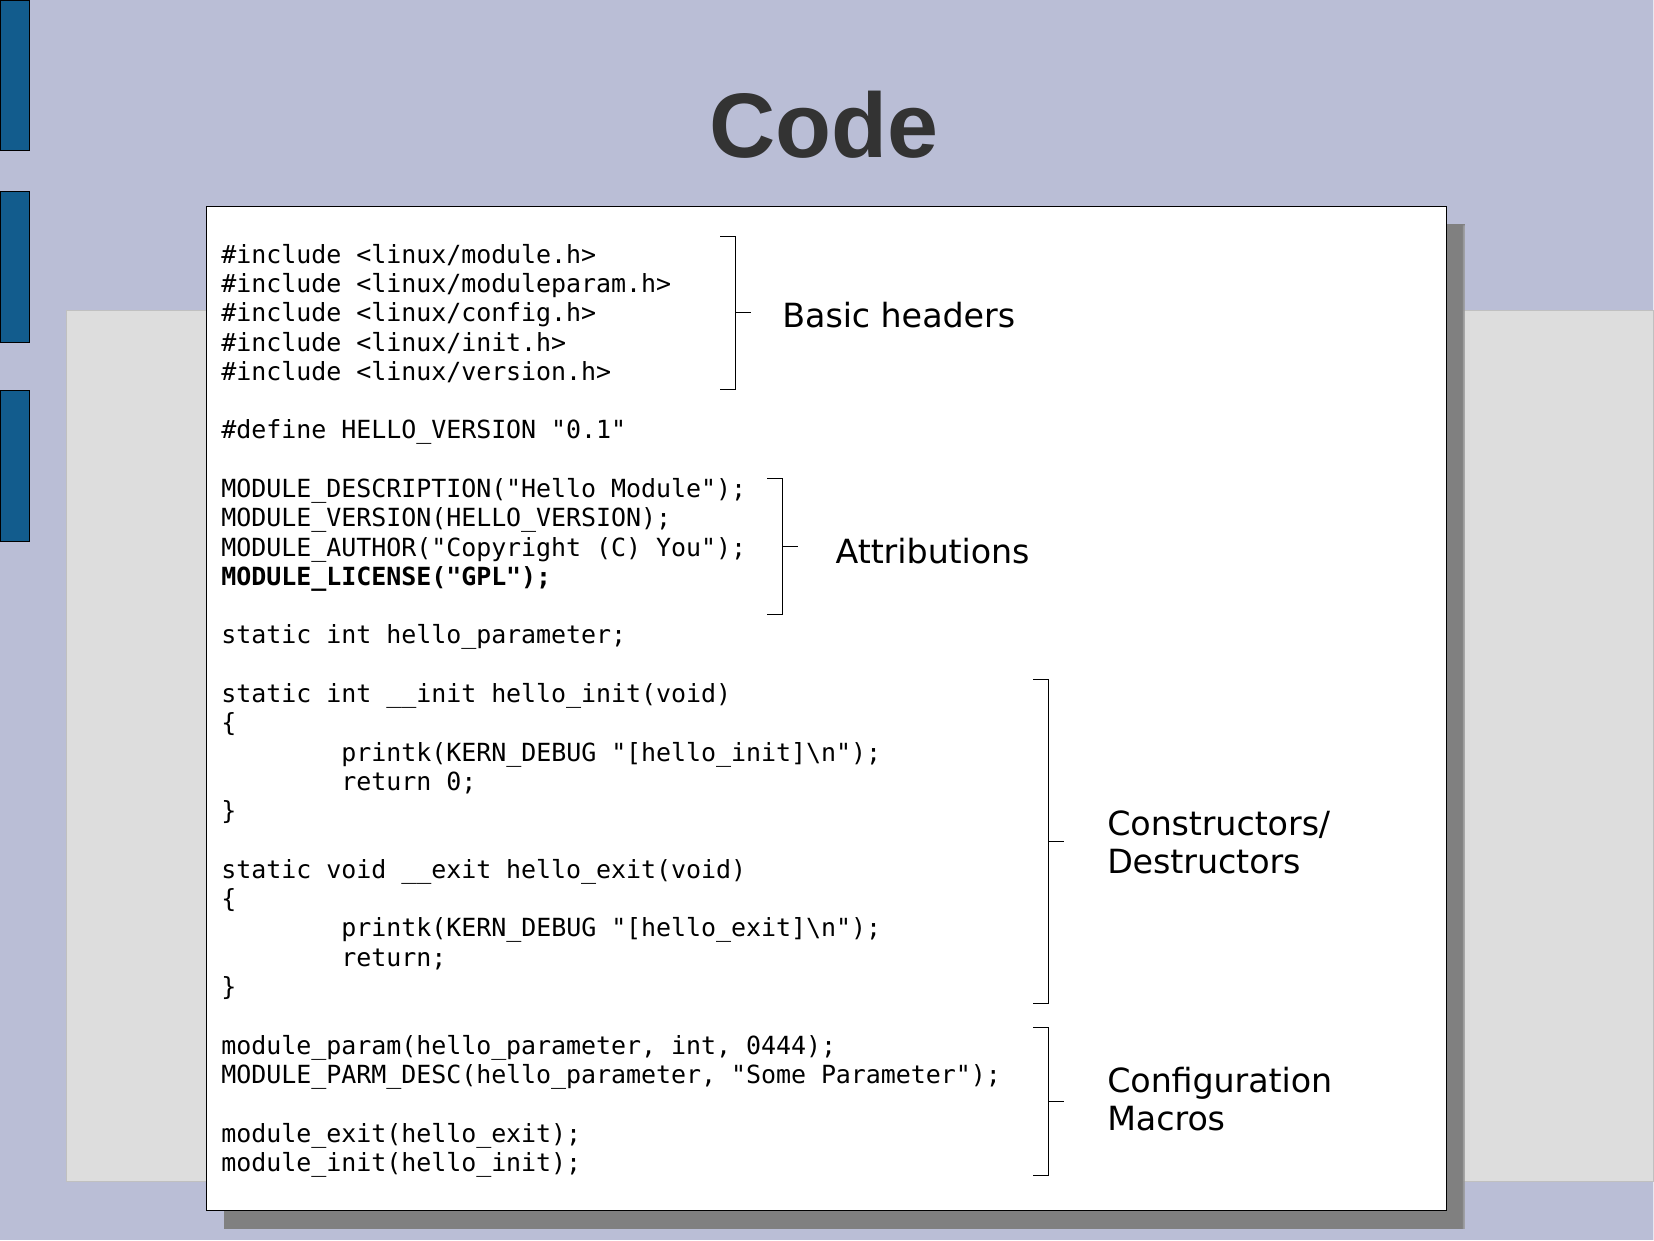

# Code
#include <linux/module.h>
#include <linux/moduleparam.h>
#include <linux/config.h>
#include <linux/init.h>
#include <linux/version.h>
#define HELLO_VERSION "0.1"
MODULE_DESCRIPTION("Hello Module");
MODULE_VERSION(HELLO_VERSION);
MODULE_AUTHOR("Copyright (C) You");
MODULE_LICENSE("GPL");
static int hello_parameter;
static int __init hello_init(void)
{
 printk(KERN_DEBUG "[hello_init]\n");
 return 0;
}
static void __exit hello_exit(void)
{
 printk(KERN_DEBUG "[hello_exit]\n");
 return;
}
module_param(hello_parameter, int, 0444);
MODULE_PARM_DESC(hello_parameter, "Some Parameter");
module_exit(hello_exit);
module_init(hello_init);
Basic headers
Attributions
Constructors/
Destructors
Configuration
Macros